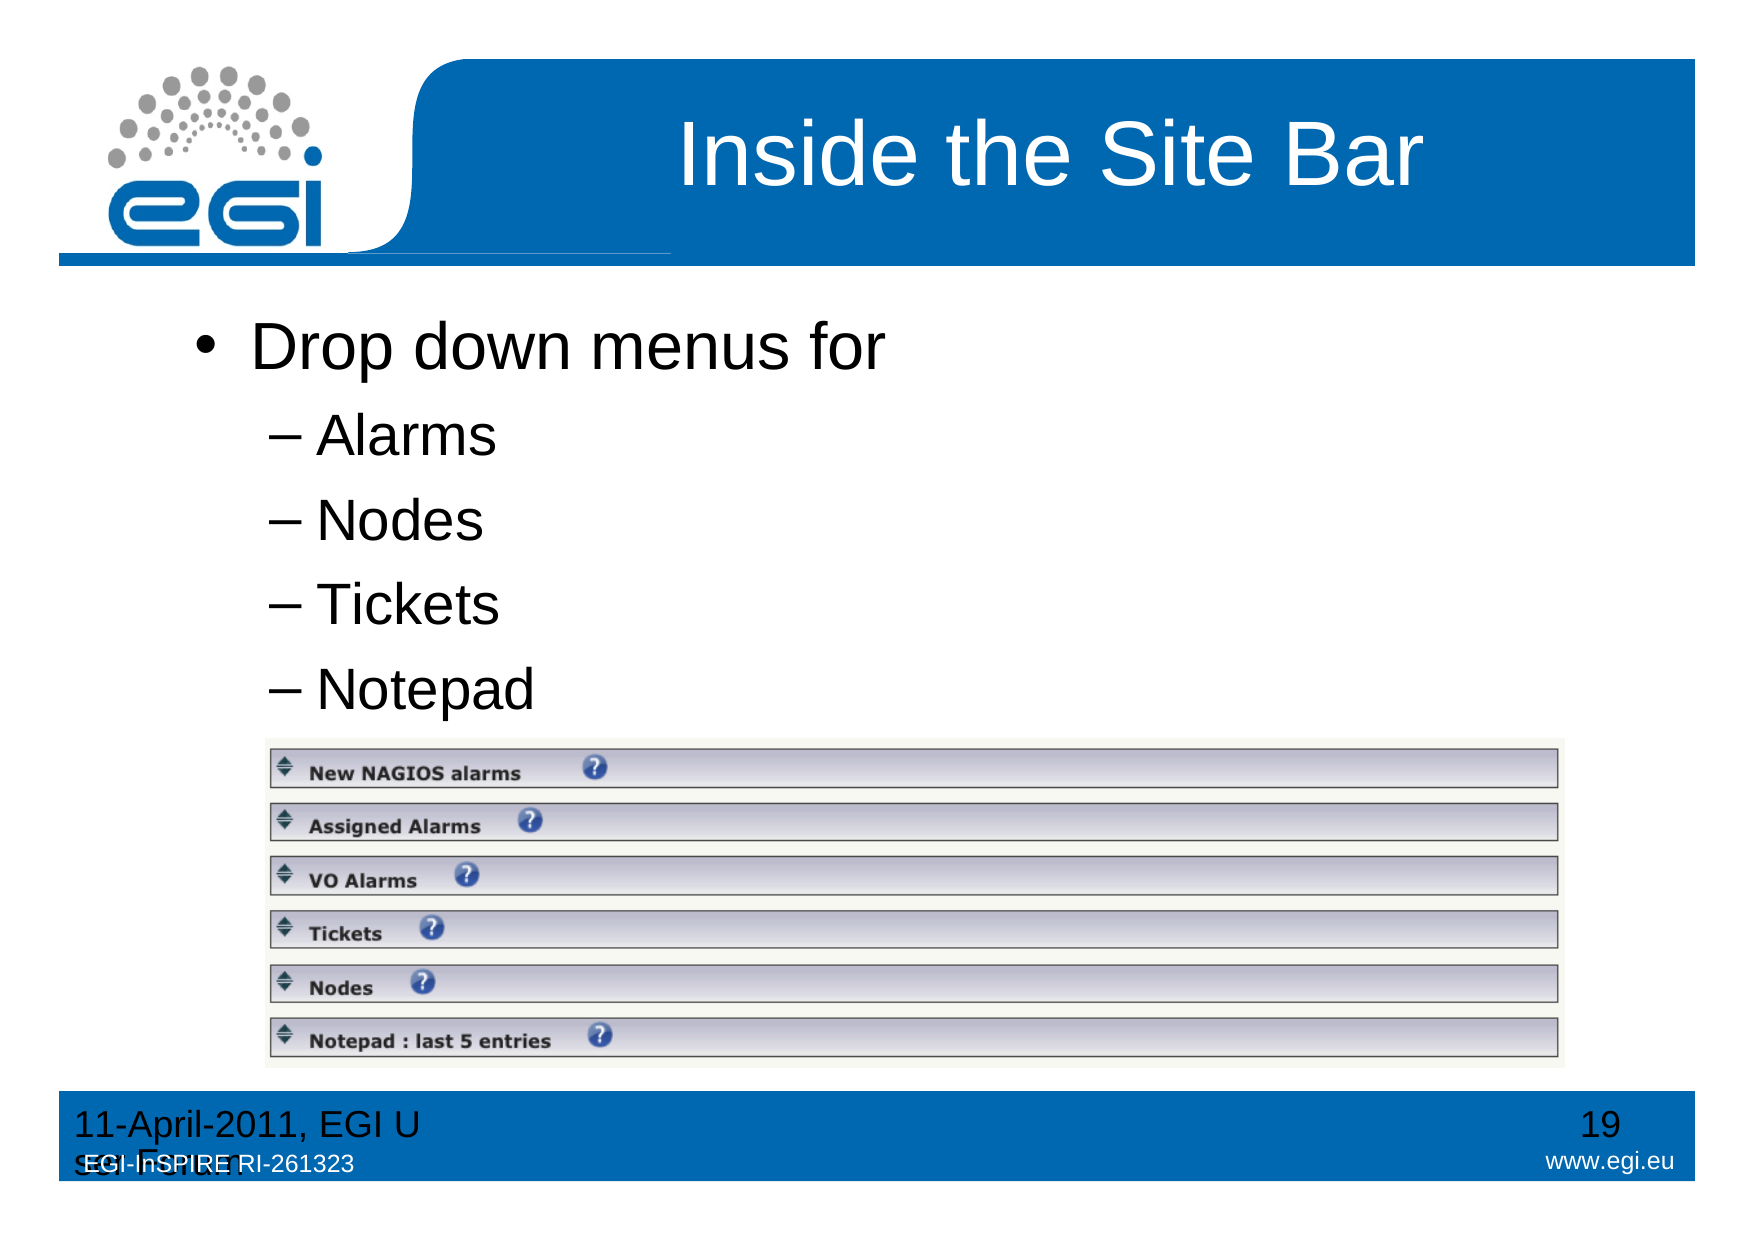

# Inside the Site Bar
Drop down menus for
Alarms
Nodes
Tickets
Notepad
11-April-2011, EGI User Forum
19
Training Guide